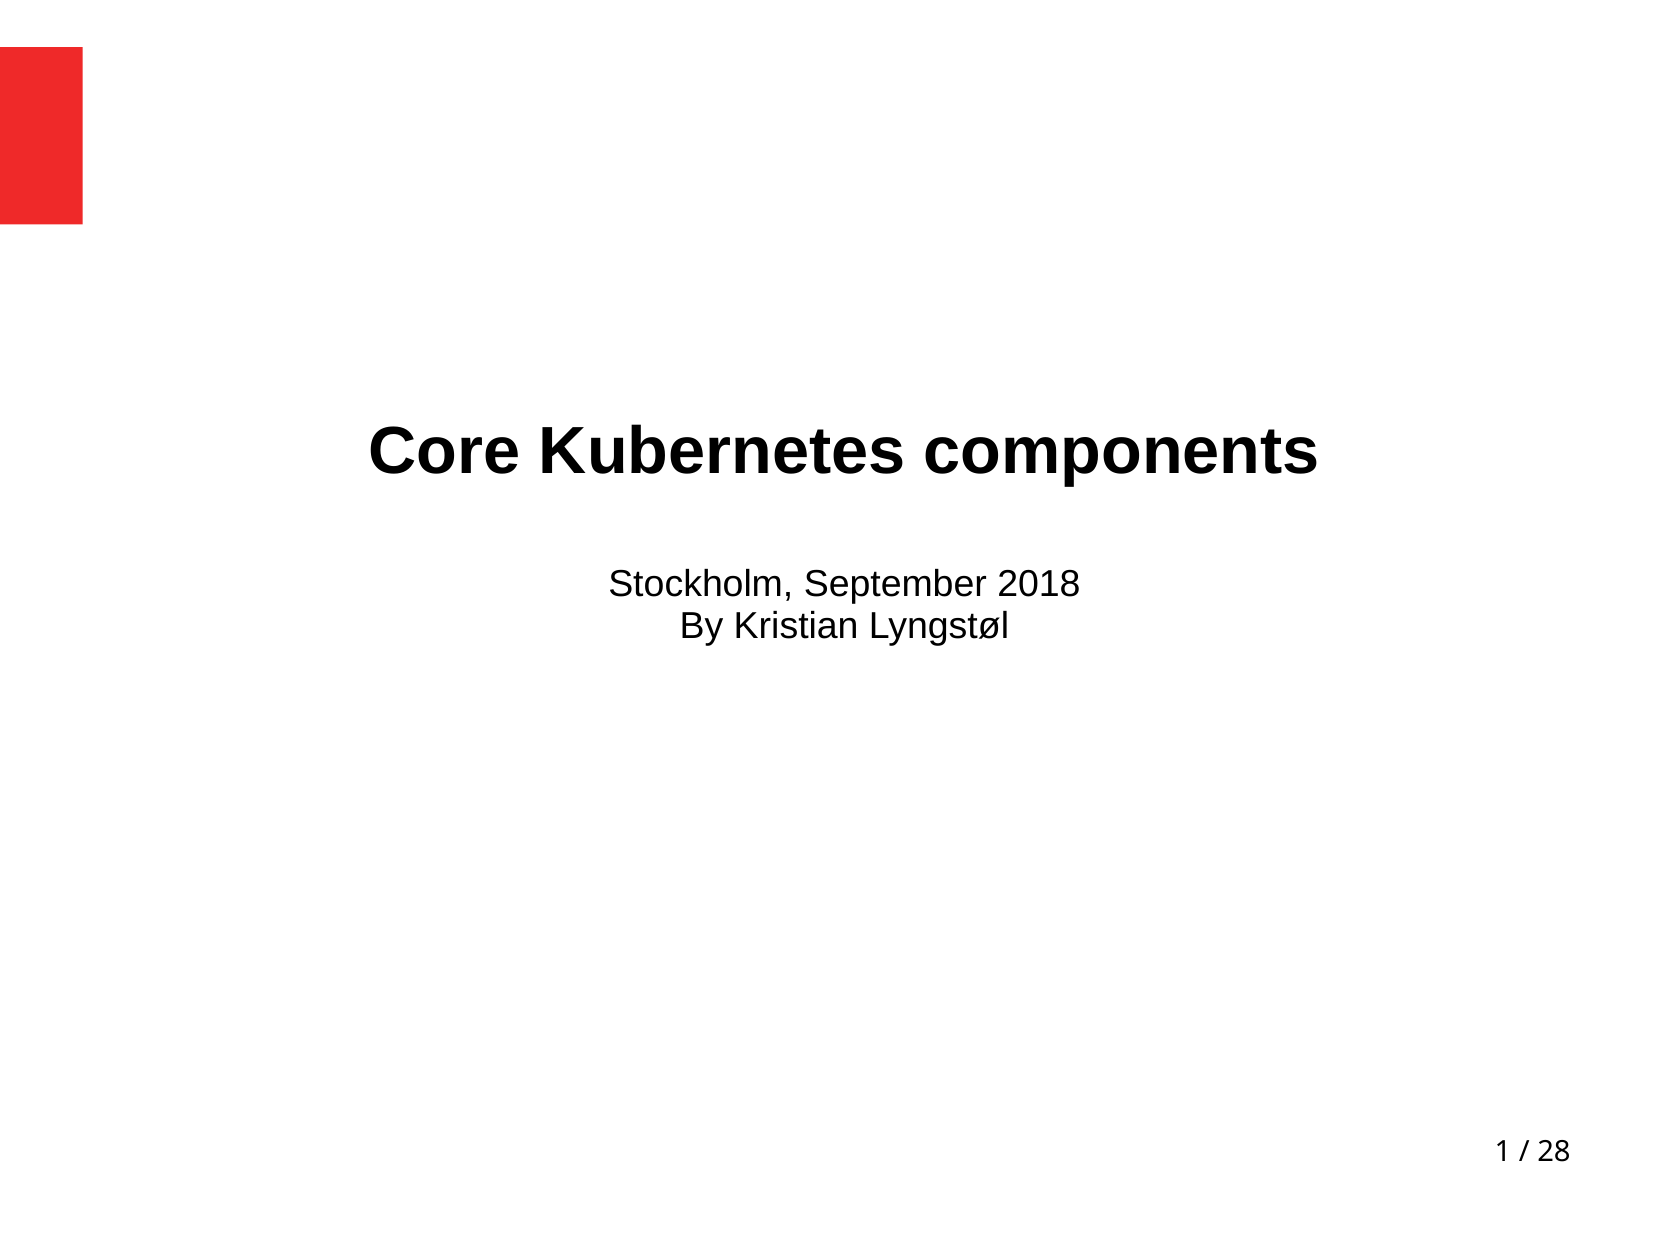

Core Kubernetes components
Stockholm, September 2018
By Kristian Lyngstøl
1